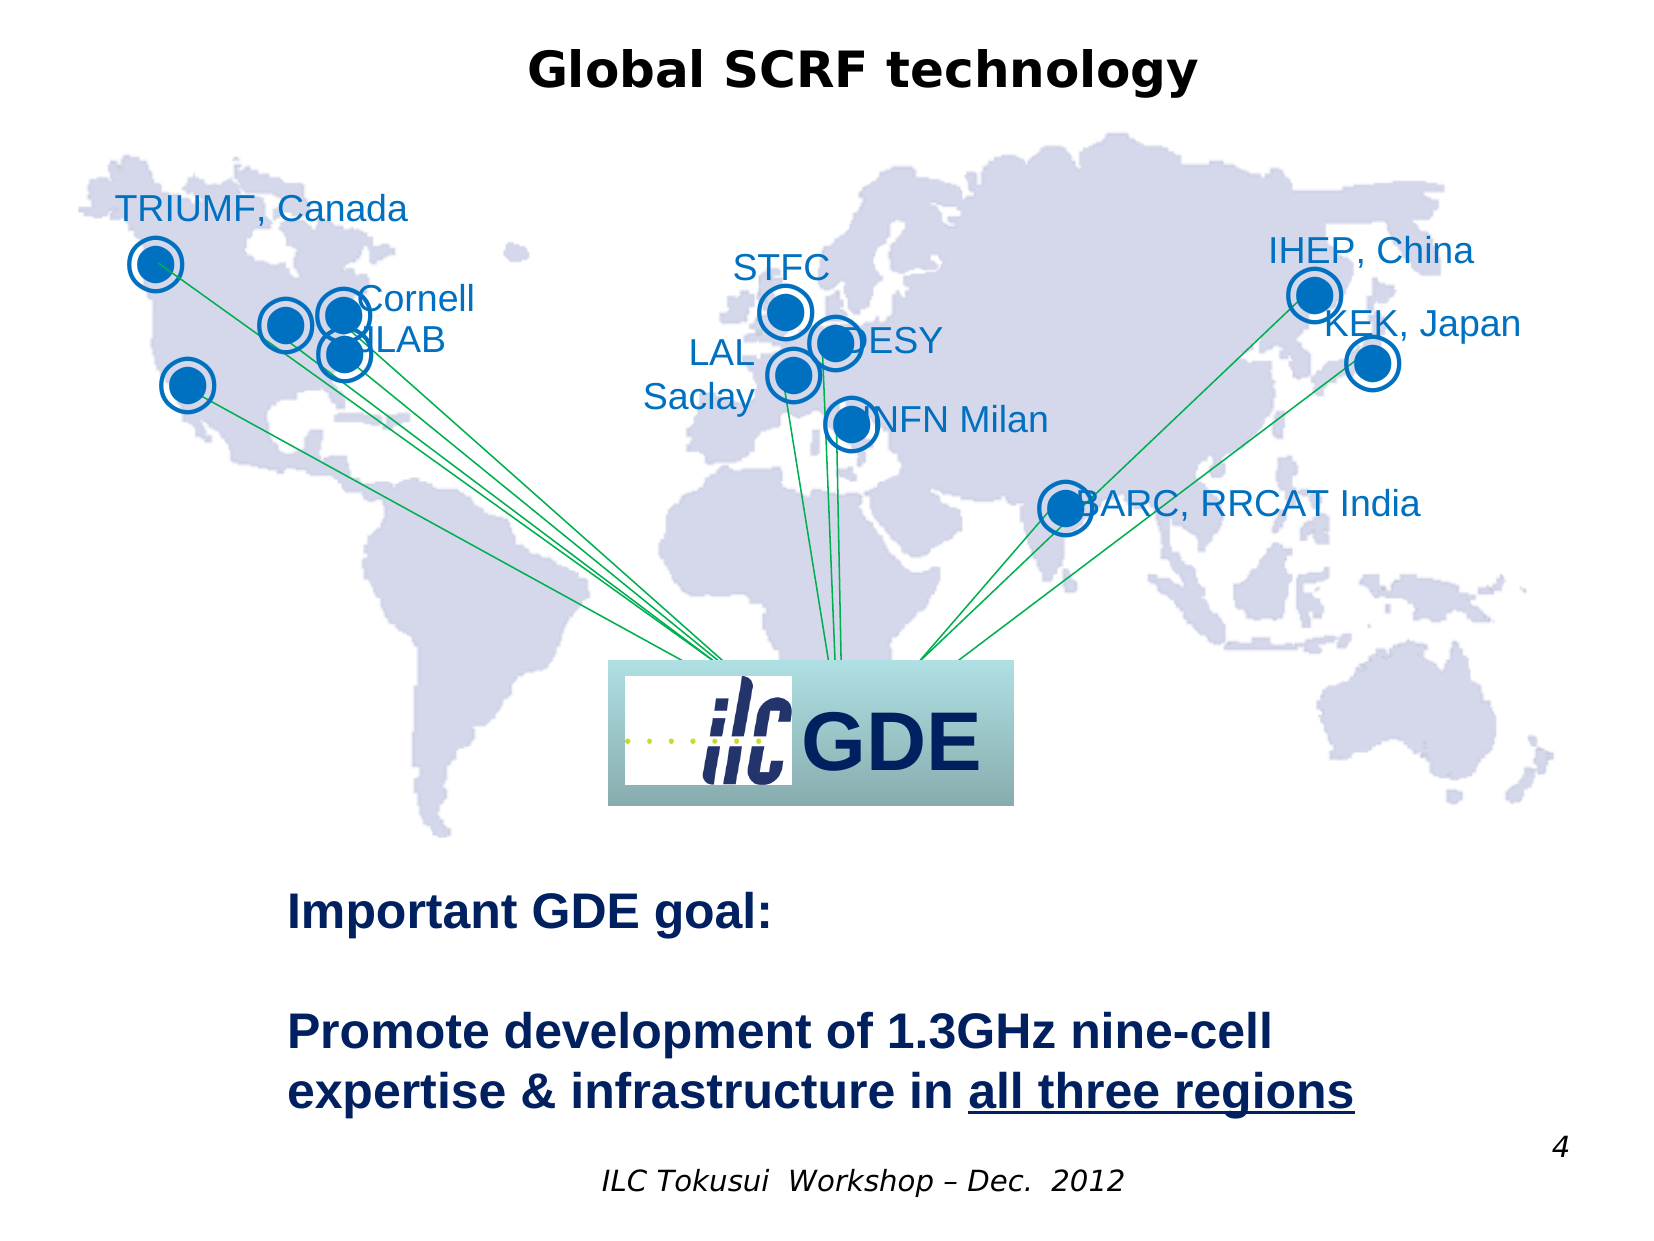

Global SCRF technology
TRIUMF, Canada
◉
IHEP, China
STFC
◉
◉
◉
◉
Cornell
◉
KEK, Japan
◉
JLAB
DESY
◉
LAL
Saclay
◉
◉
◉
INFN Milan
◉
BARC, RRCAT India
GDE
Important GDE goal:
Promote development of 1.3GHz nine-cell
expertise & infrastructure in all three regions
FCPPL Workshop - March 2012
4